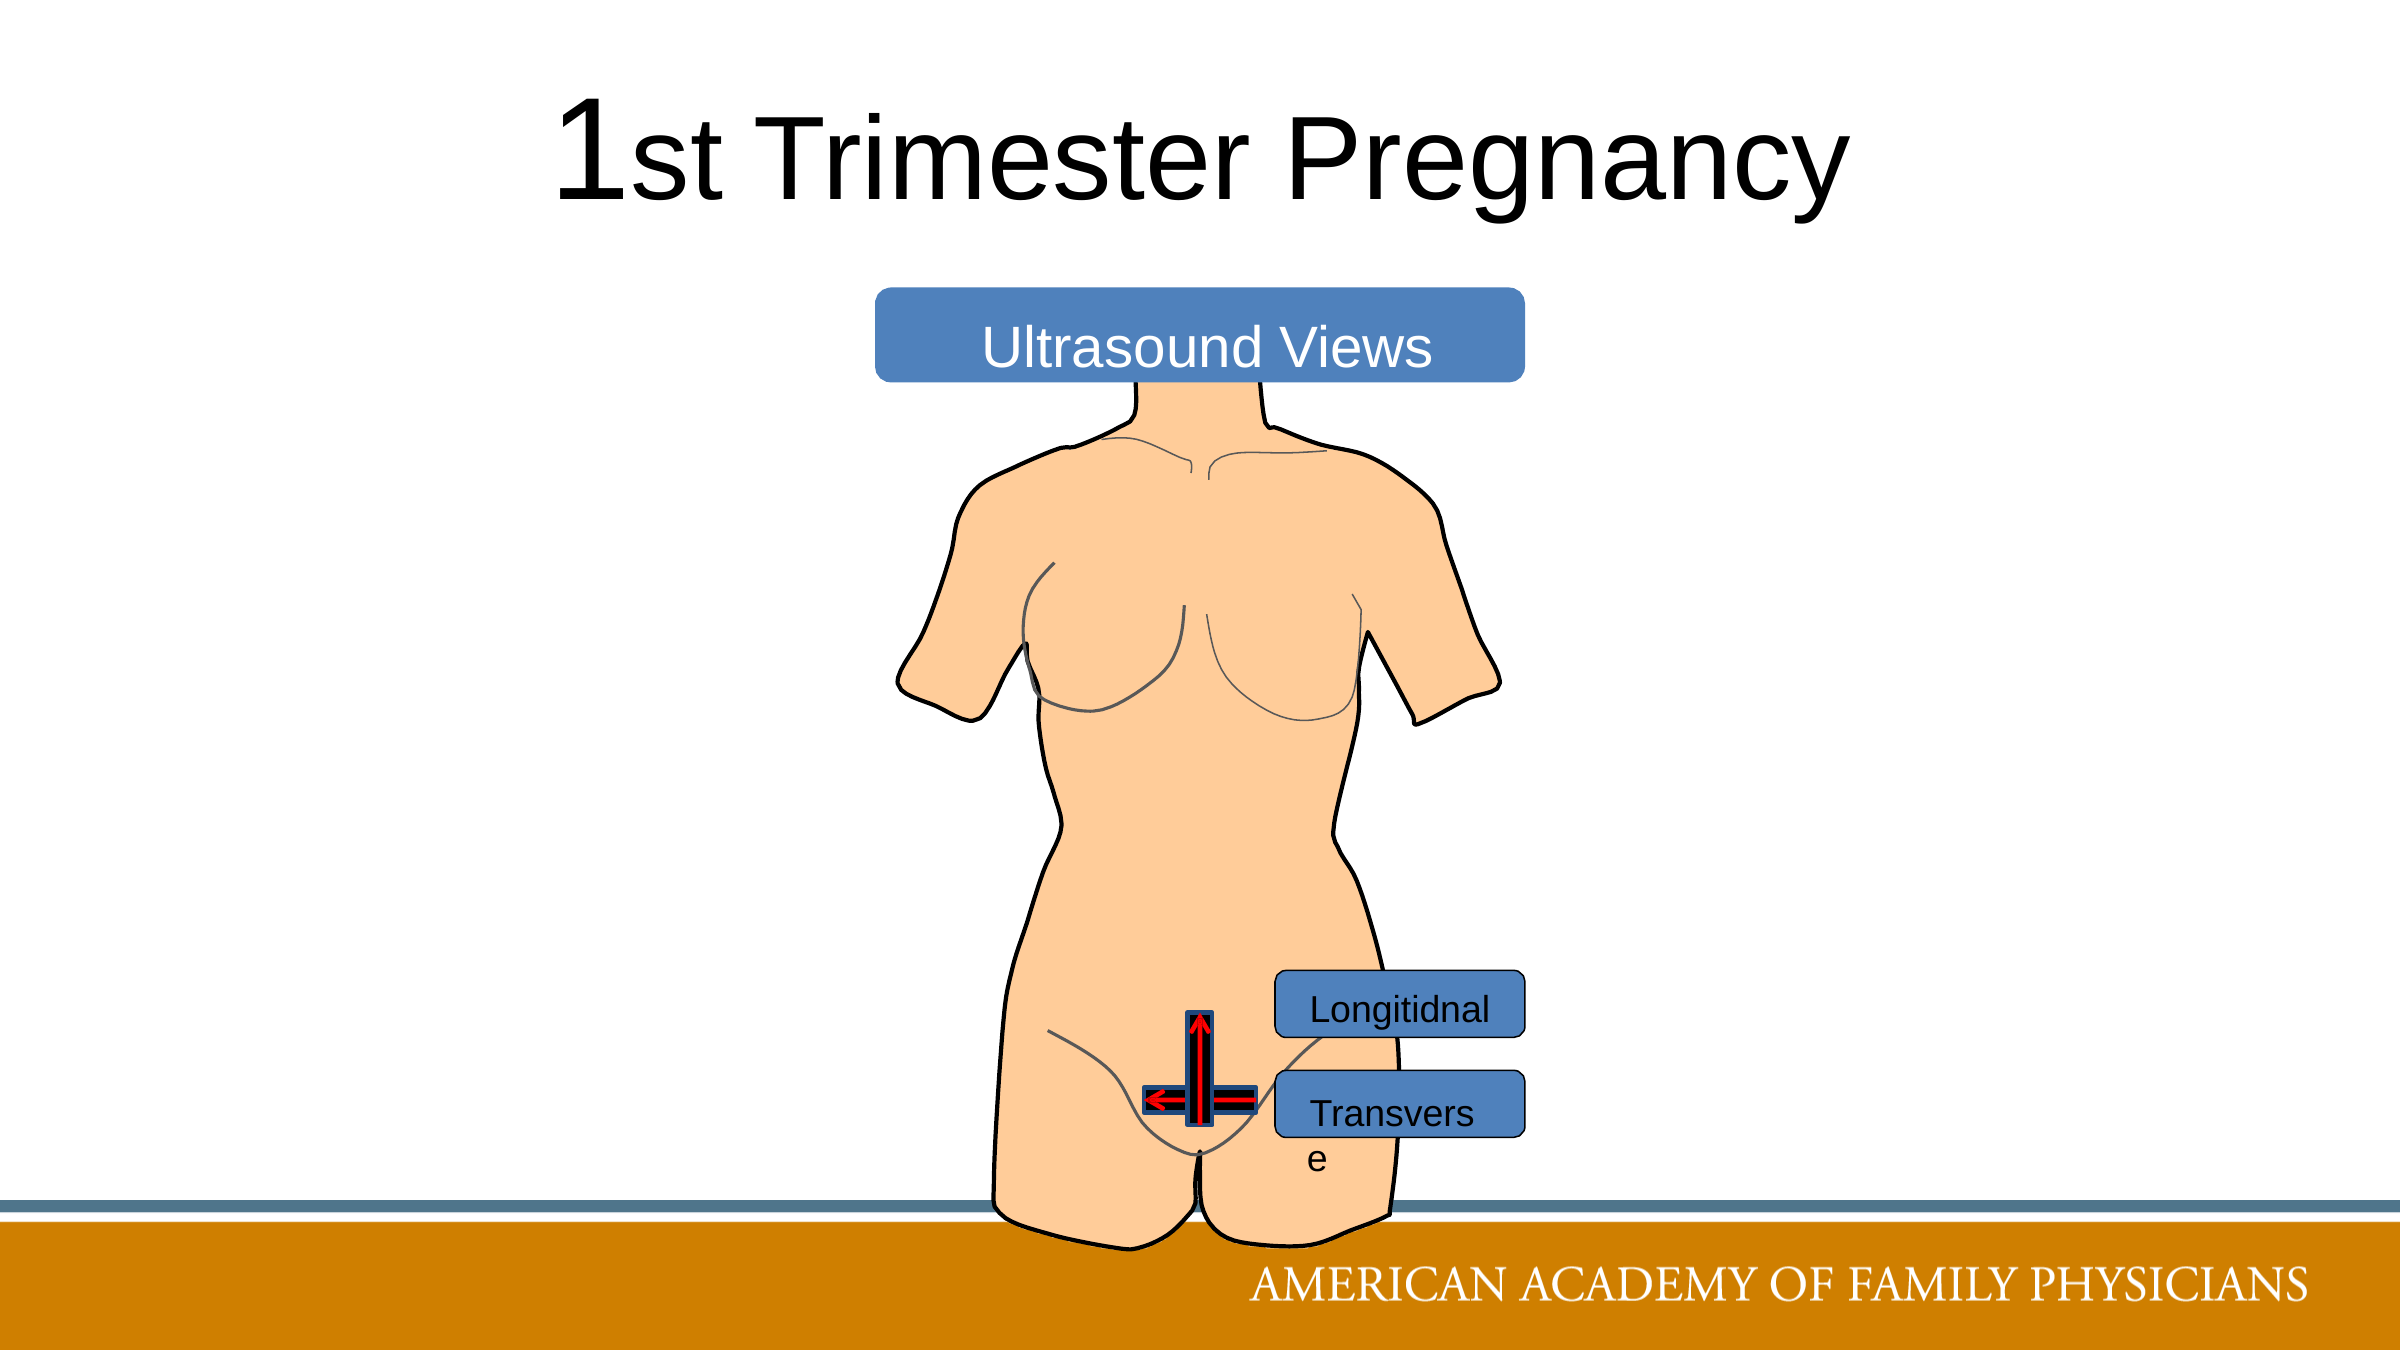

# 1st Trimester Pregnancy
Ultrasound Views
Longitidnal
Transverse